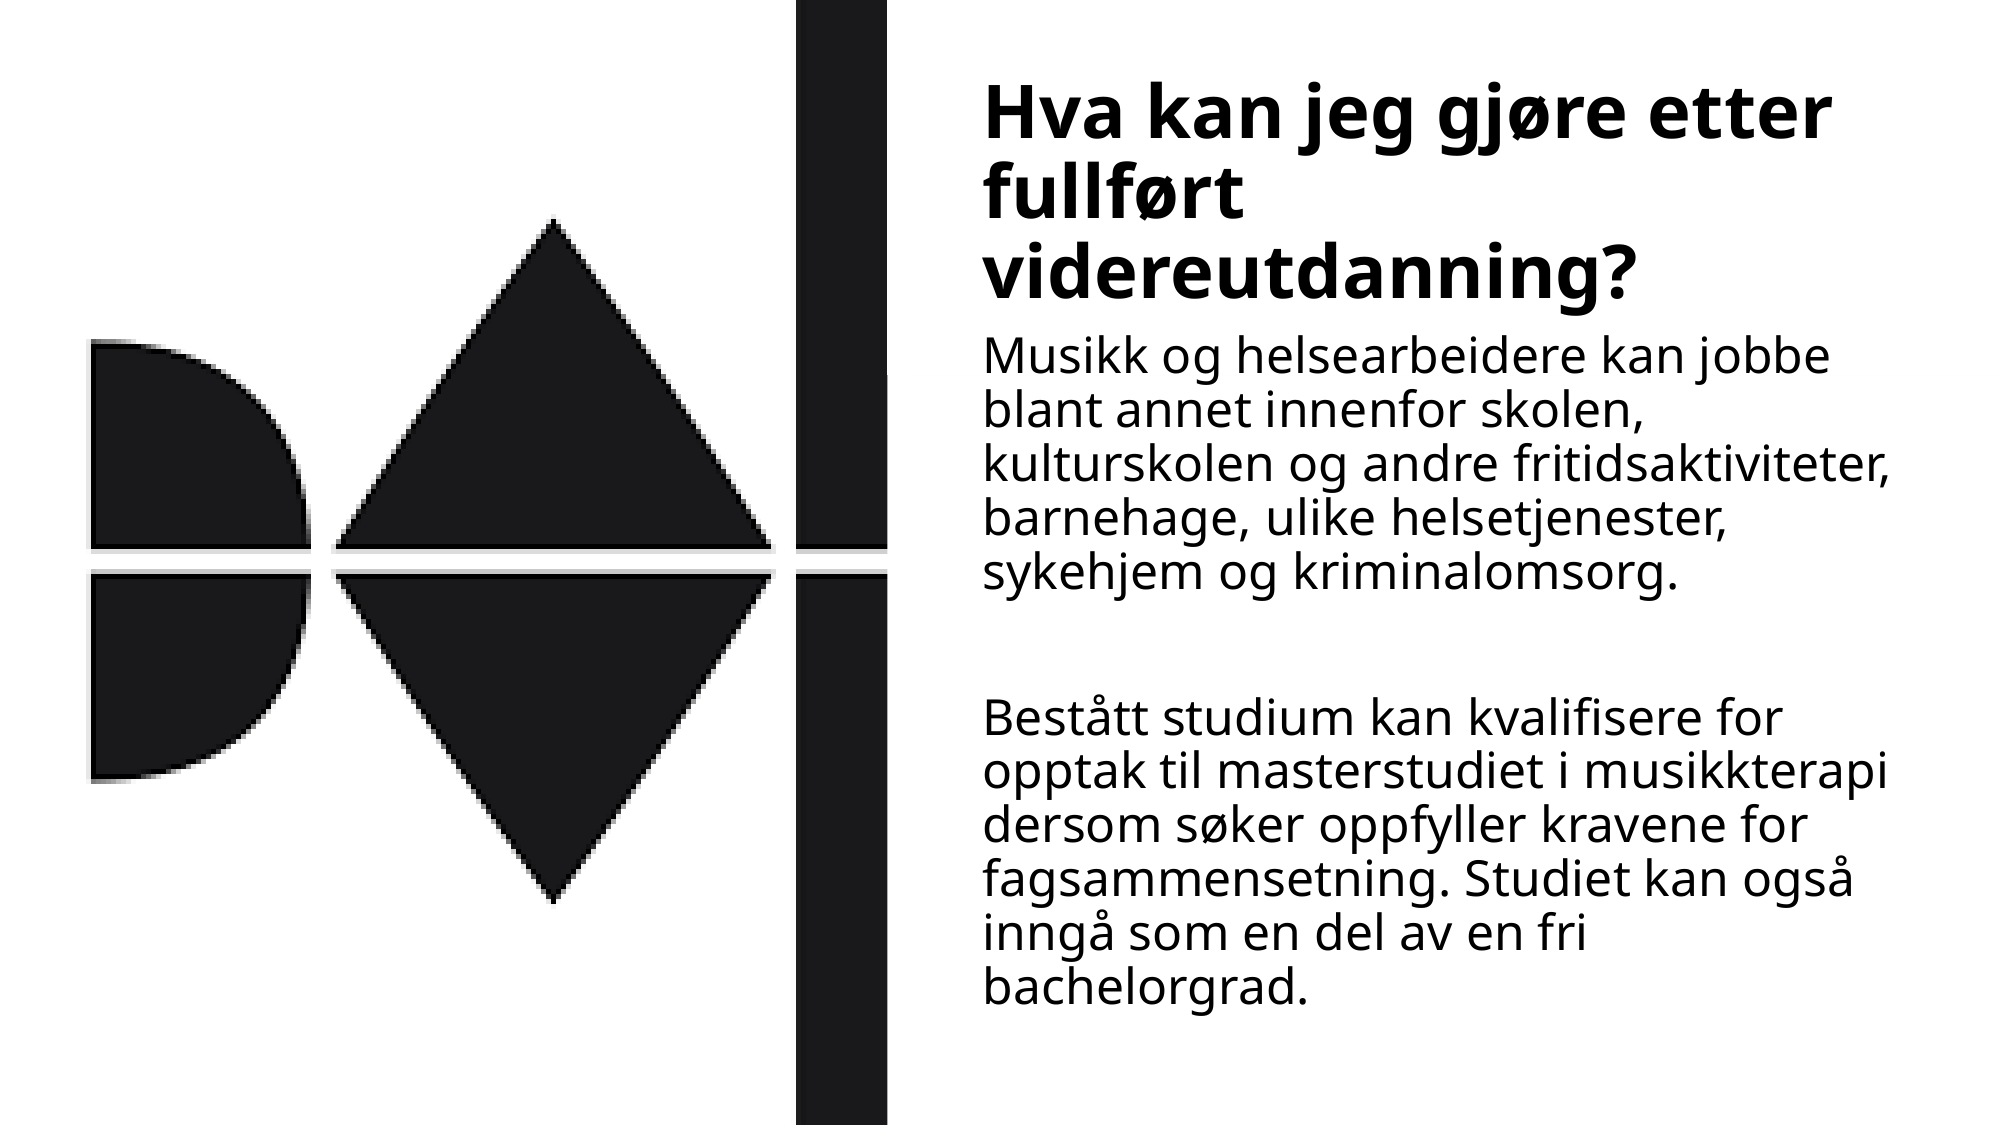

# Hva kan jeg gjøre etter fullført videreutdanning?
Musikk og helsearbeidere kan jobbe blant annet innenfor skolen, kulturskolen og andre fritidsaktiviteter, barnehage, ulike helsetjenester, sykehjem og kriminalomsorg.
Bestått studium kan kvalifisere for opptak til masterstudiet i musikkterapi dersom søker oppfyller kravene for fagsammensetning. Studiet kan også inngå som en del av en fri bachelorgrad.